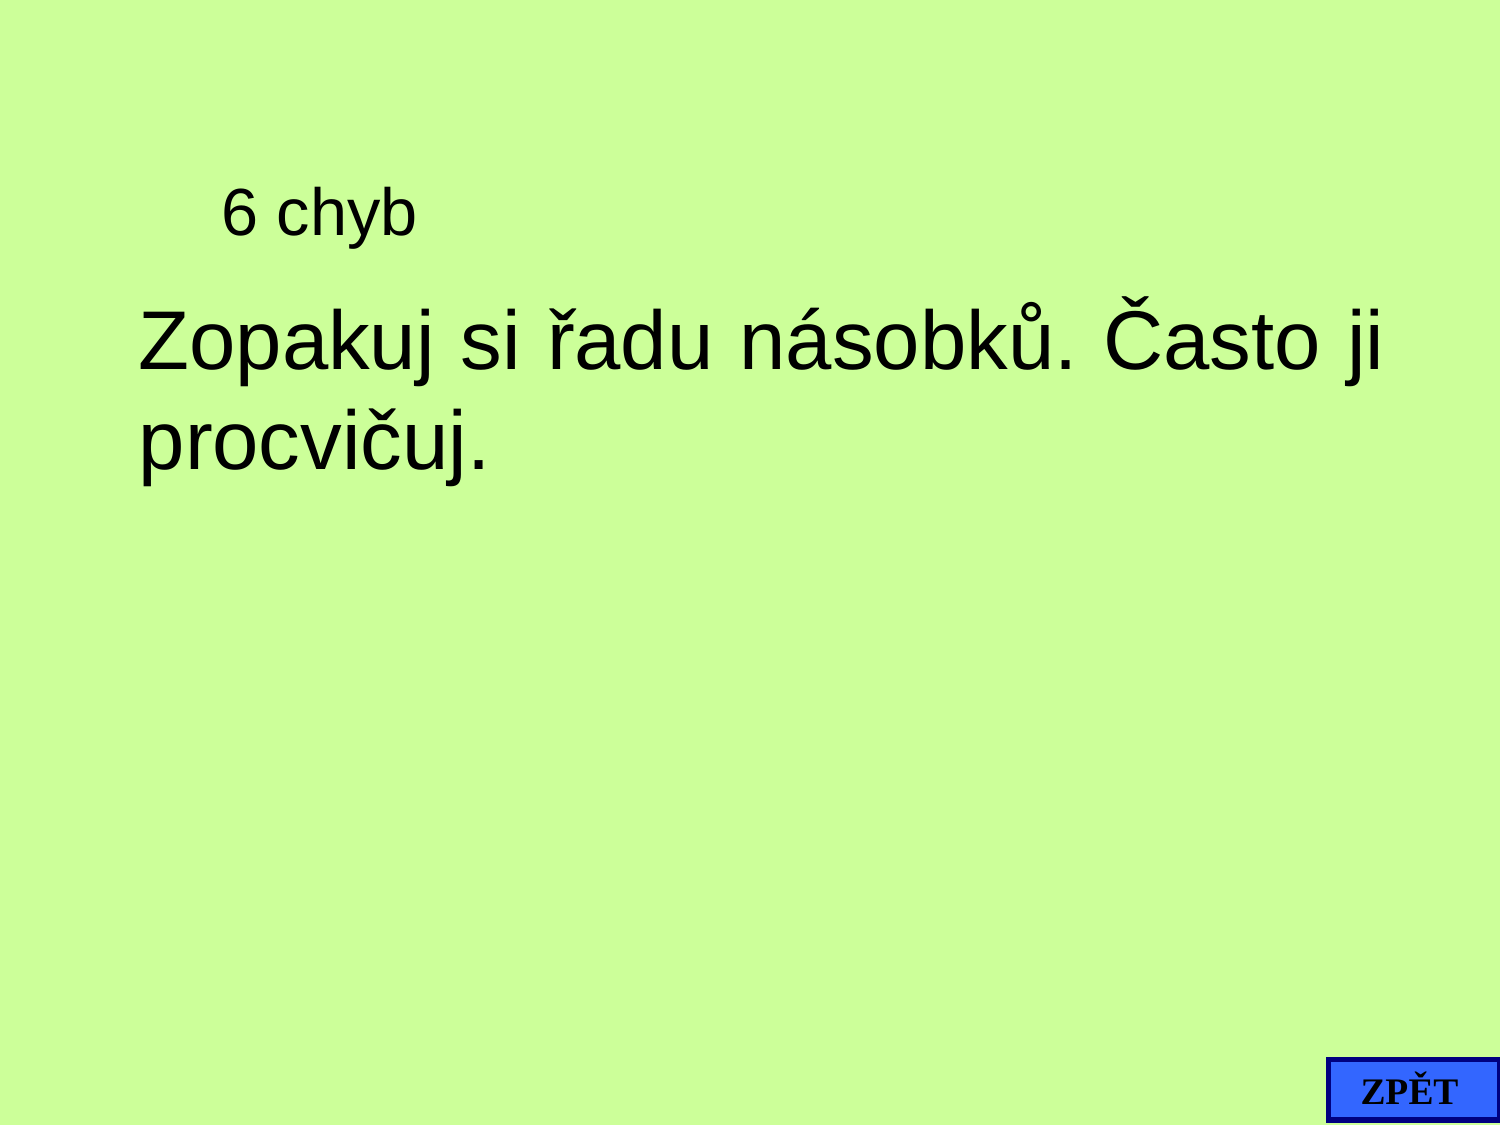

6 chyb
Zopakuj si řadu násobků. Často ji procvičuj.
ZPĚT